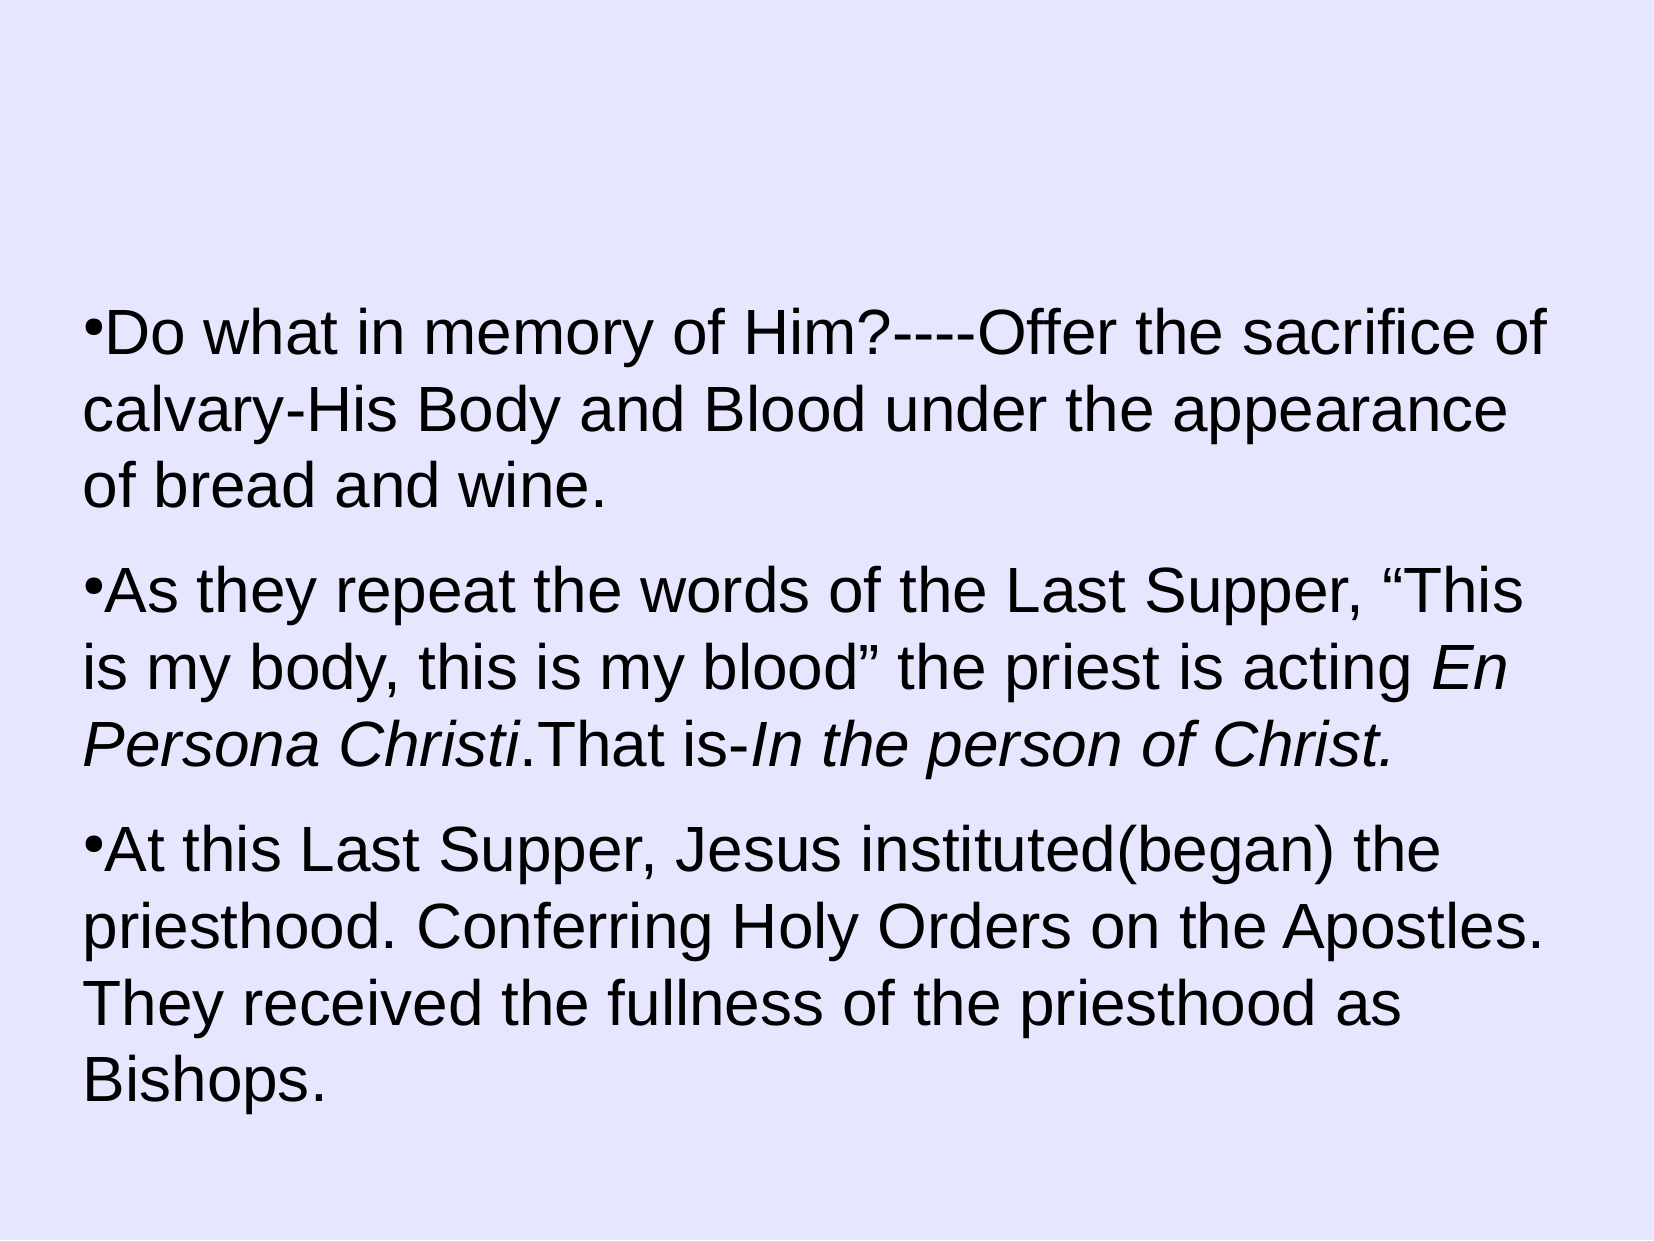

#
Do what in memory of Him?----Offer the sacrifice of calvary-His Body and Blood under the appearance of bread and wine.
As they repeat the words of the Last Supper, “This is my body, this is my blood” the priest is acting En Persona Christi.That is-In the person of Christ.
At this Last Supper, Jesus instituted(began) the priesthood. Conferring Holy Orders on the Apostles. They received the fullness of the priesthood as Bishops.